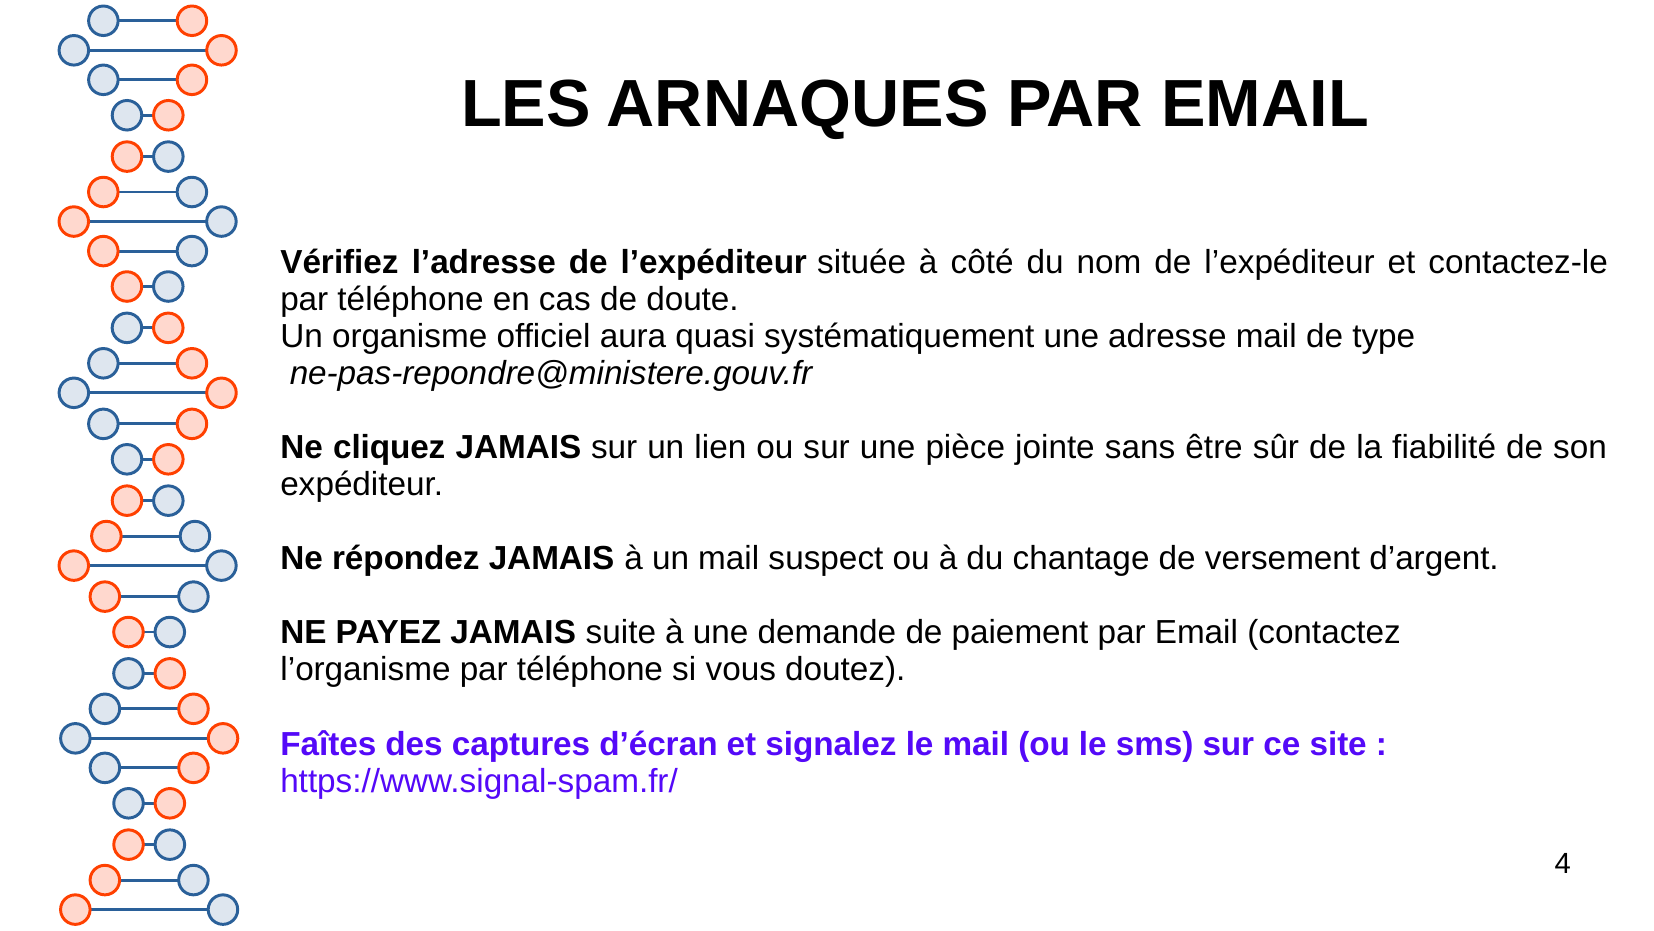

LES ARNAQUES PAR EMAIL
Vérifiez l’adresse de l’expéditeur située à côté du nom de l’expéditeur et contactez-le par téléphone en cas de doute.
Un organisme officiel aura quasi systématiquement une adresse mail de type
 ne-pas-repondre@ministere.gouv.fr
Ne cliquez JAMAIS sur un lien ou sur une pièce jointe sans être sûr de la fiabilité de son expéditeur.
Ne répondez JAMAIS à un mail suspect ou à du chantage de versement d’argent.
NE PAYEZ JAMAIS suite à une demande de paiement par Email (contactez
l’organisme par téléphone si vous doutez).
Faîtes des captures d’écran et signalez le mail (ou le sms) sur ce site :
https://www.signal-spam.fr/
4